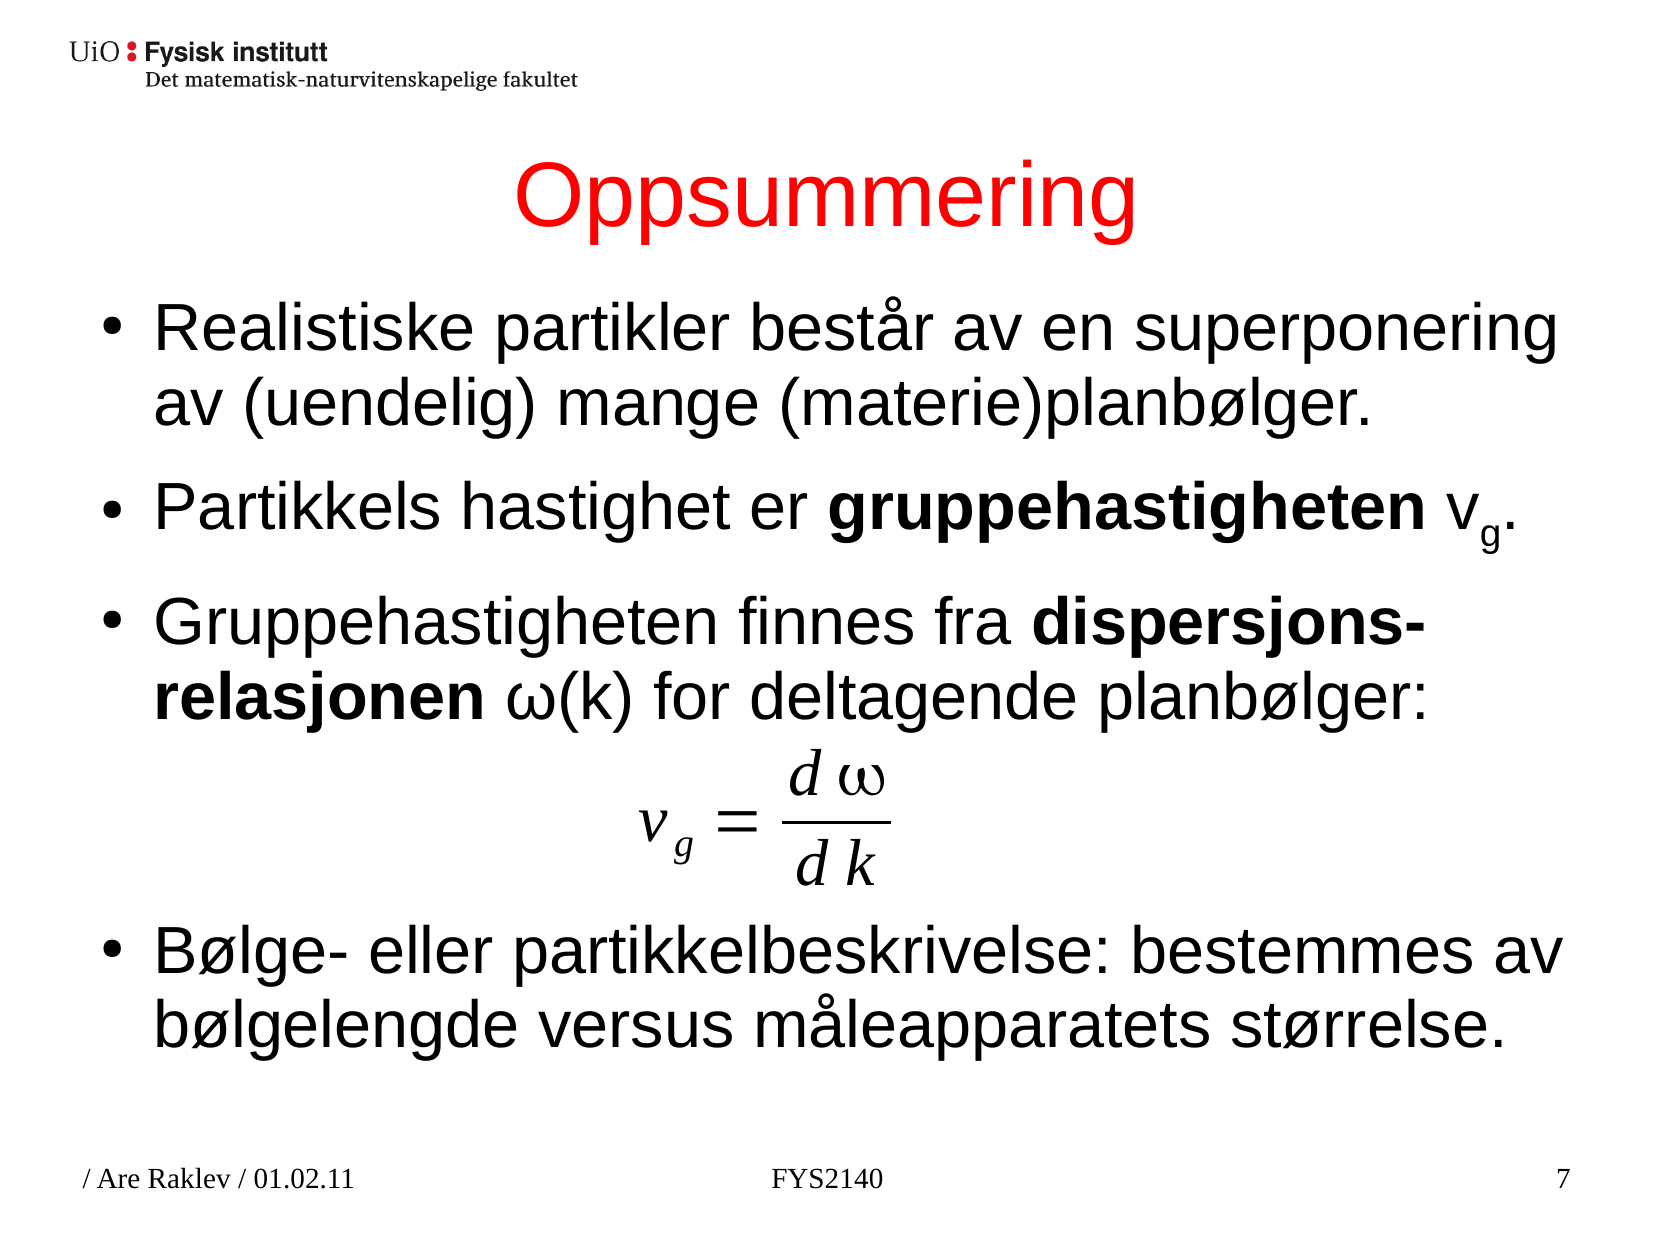

# Oppsummering
Realistiske partikler består av en superponering av (uendelig) mange (materie)planbølger.
Partikkels hastighet er gruppehastigheten vg.
Gruppehastigheten finnes fra dispersjons-relasjonen ω(k) for deltagende planbølger:
Bølge- eller partikkelbeskrivelse: bestemmes av bølgelengde versus måleapparatets størrelse.
/ Are Raklev / 01.02.11
FYS2140
7